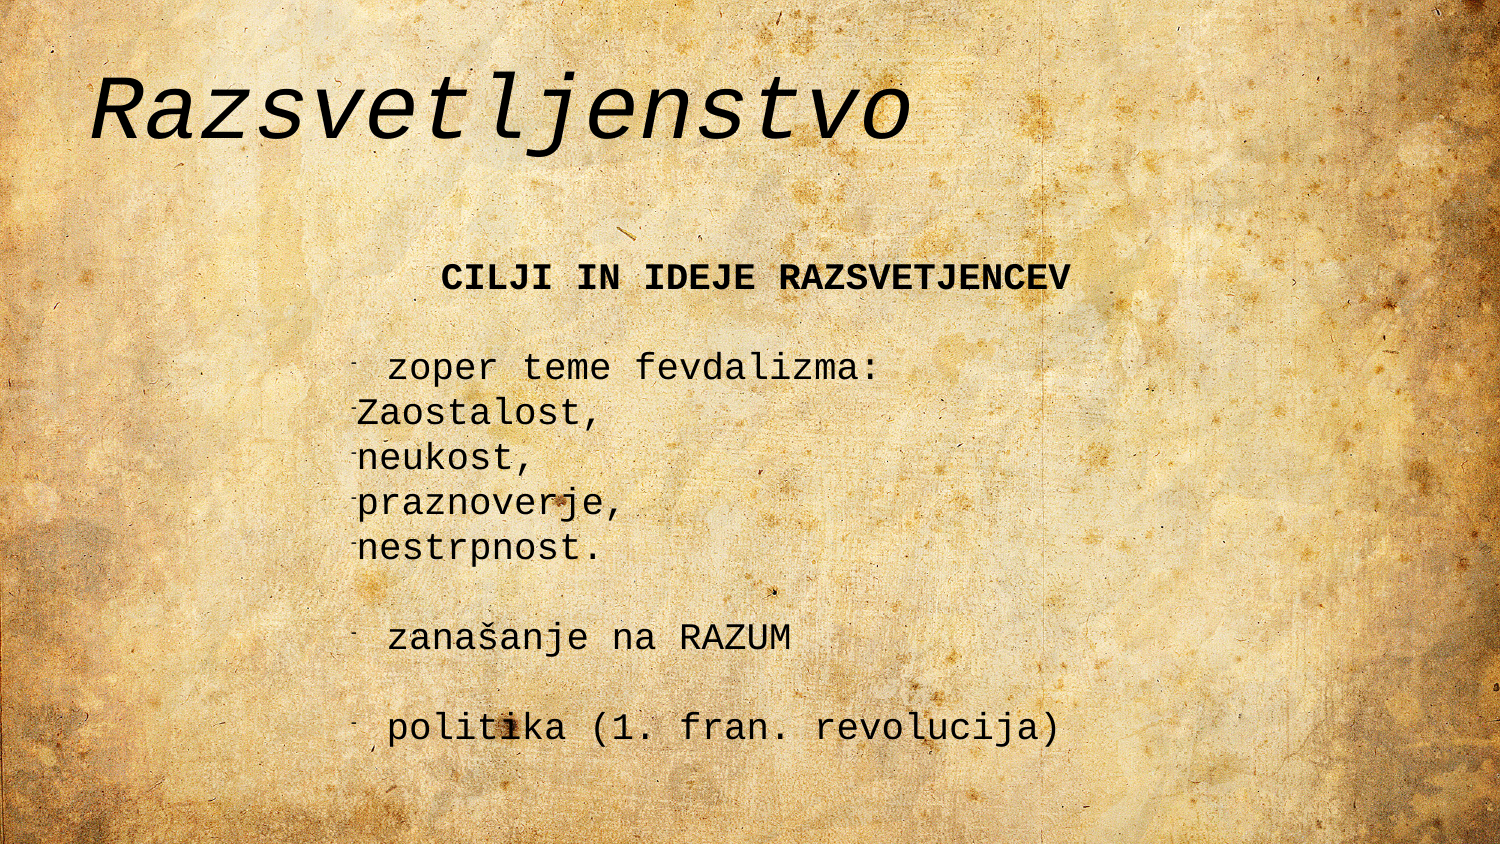

CILJI IN IDEJE RAZSVETJENCEV
zoper teme fevdalizma:
Zaostalost,
neukost,
praznoverje,
nestrpnost.
zanašanje na RAZUM
politika (1. fran. revolucija)